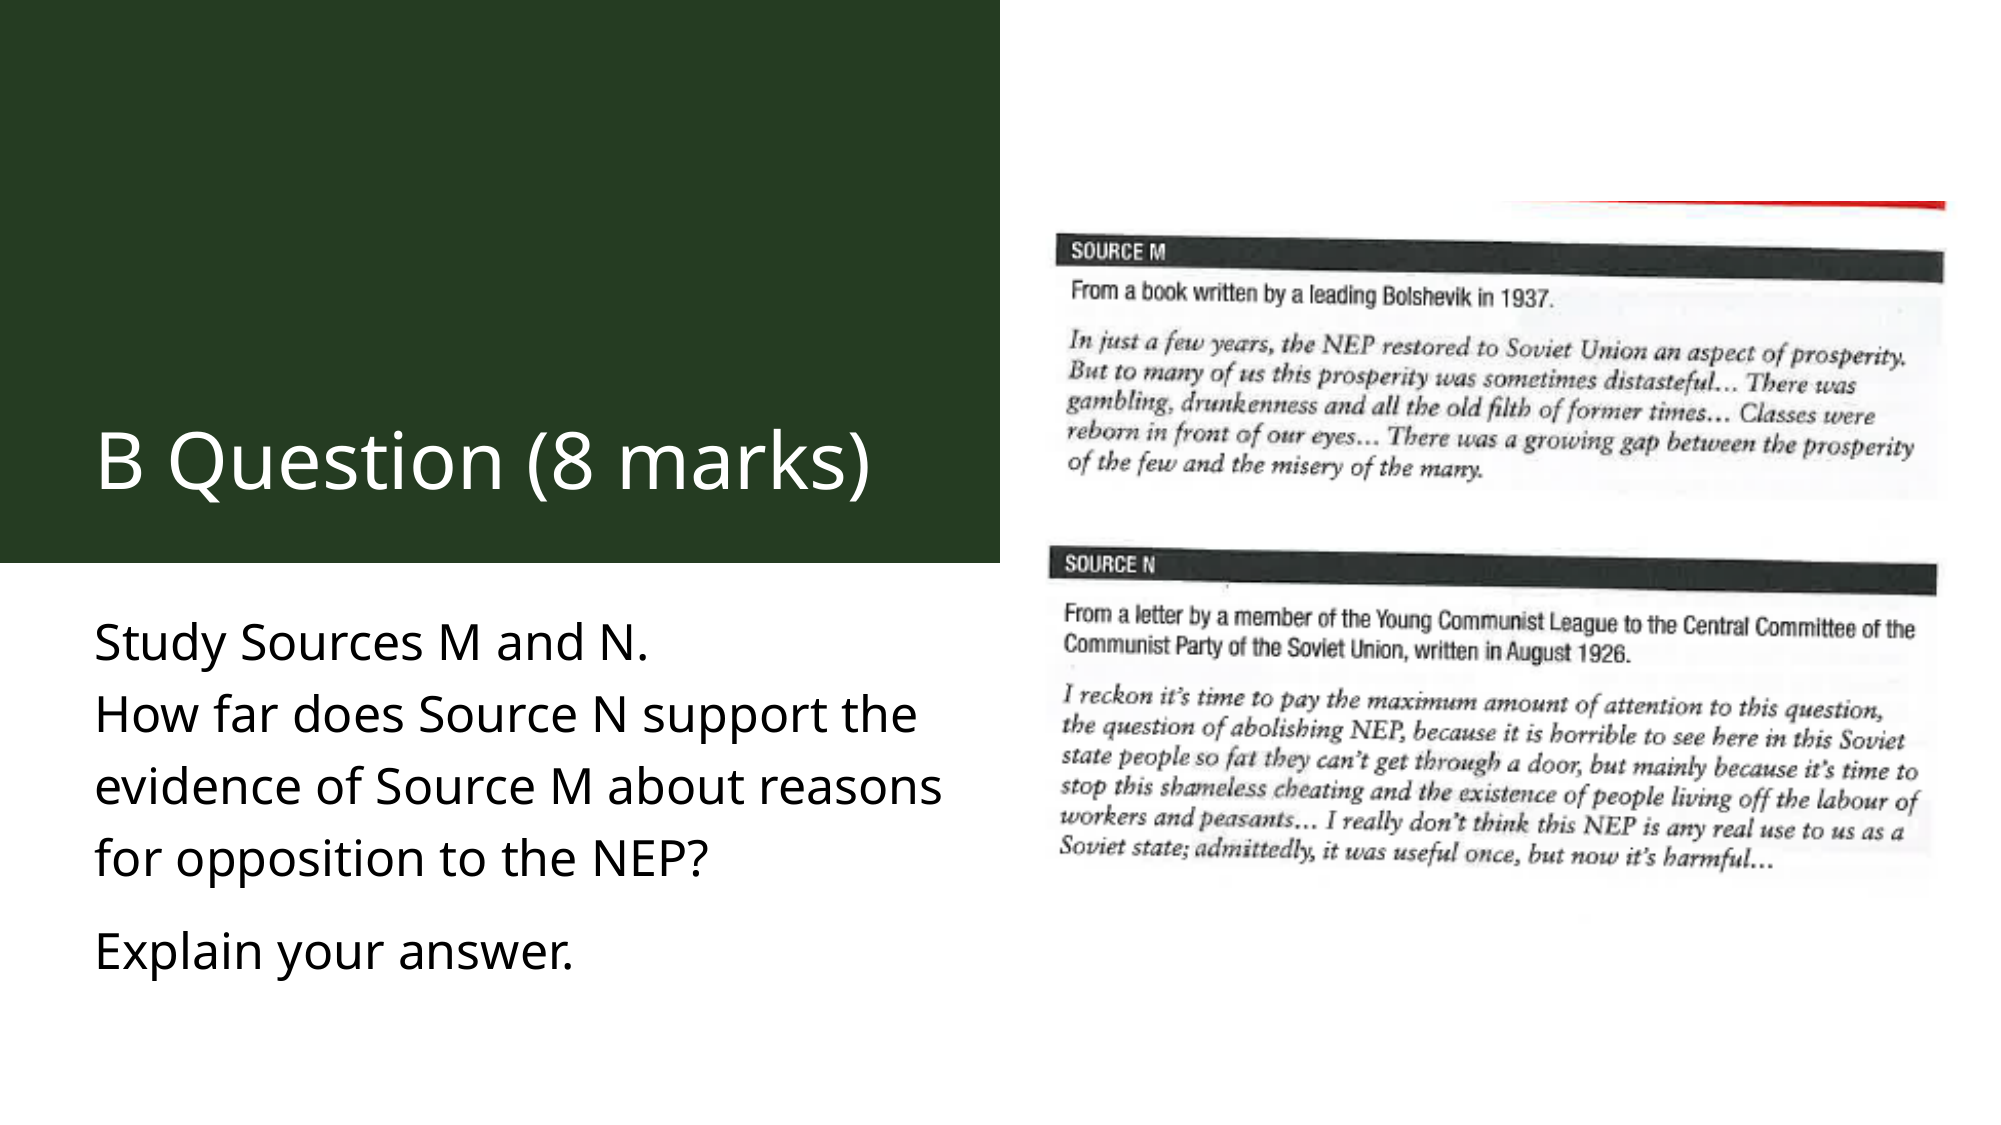

# B Question (8 marks)
Study Sources M and N.
How far does Source N support the evidence of Source M about reasons for opposition to the NEP?
Explain your answer.